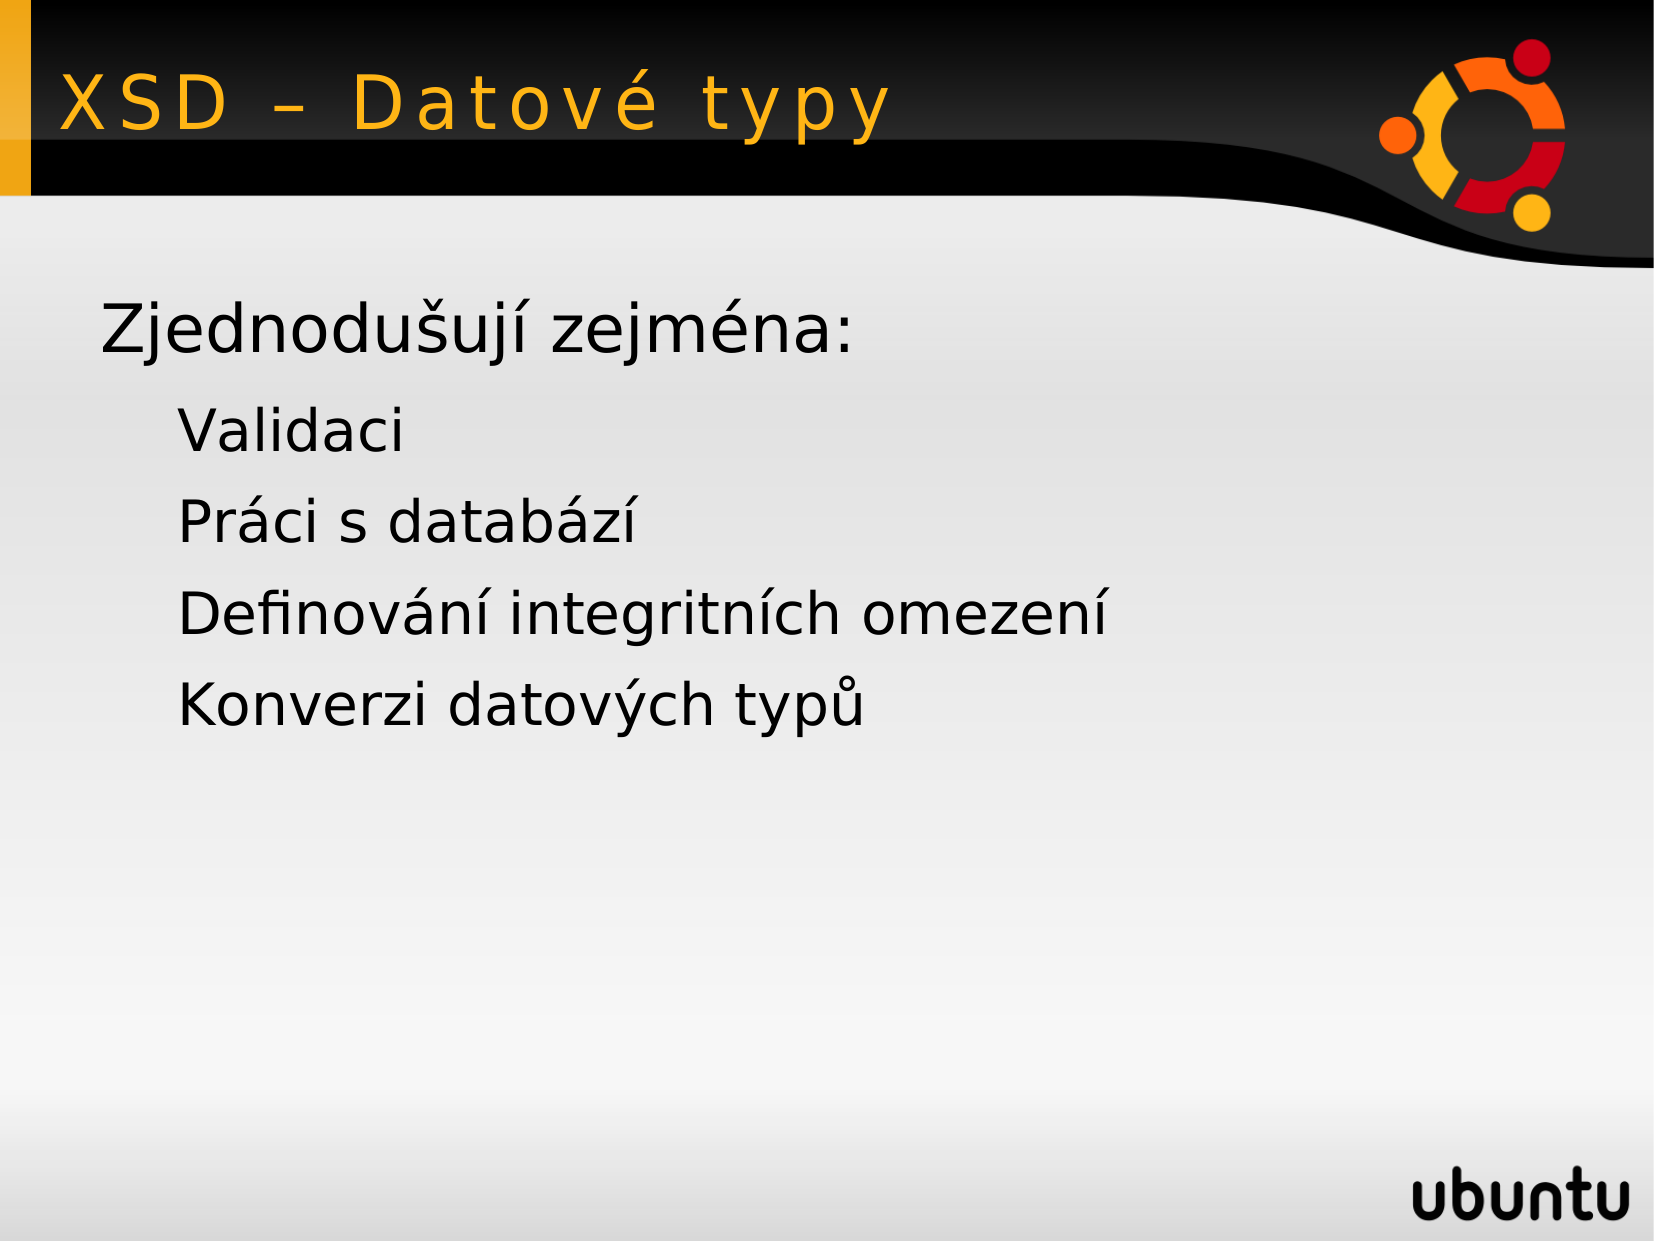

# XSD – Datové typy
Zjednodušují zejména:
Validaci
Práci s databází
Definování integritních omezení
Konverzi datových typů